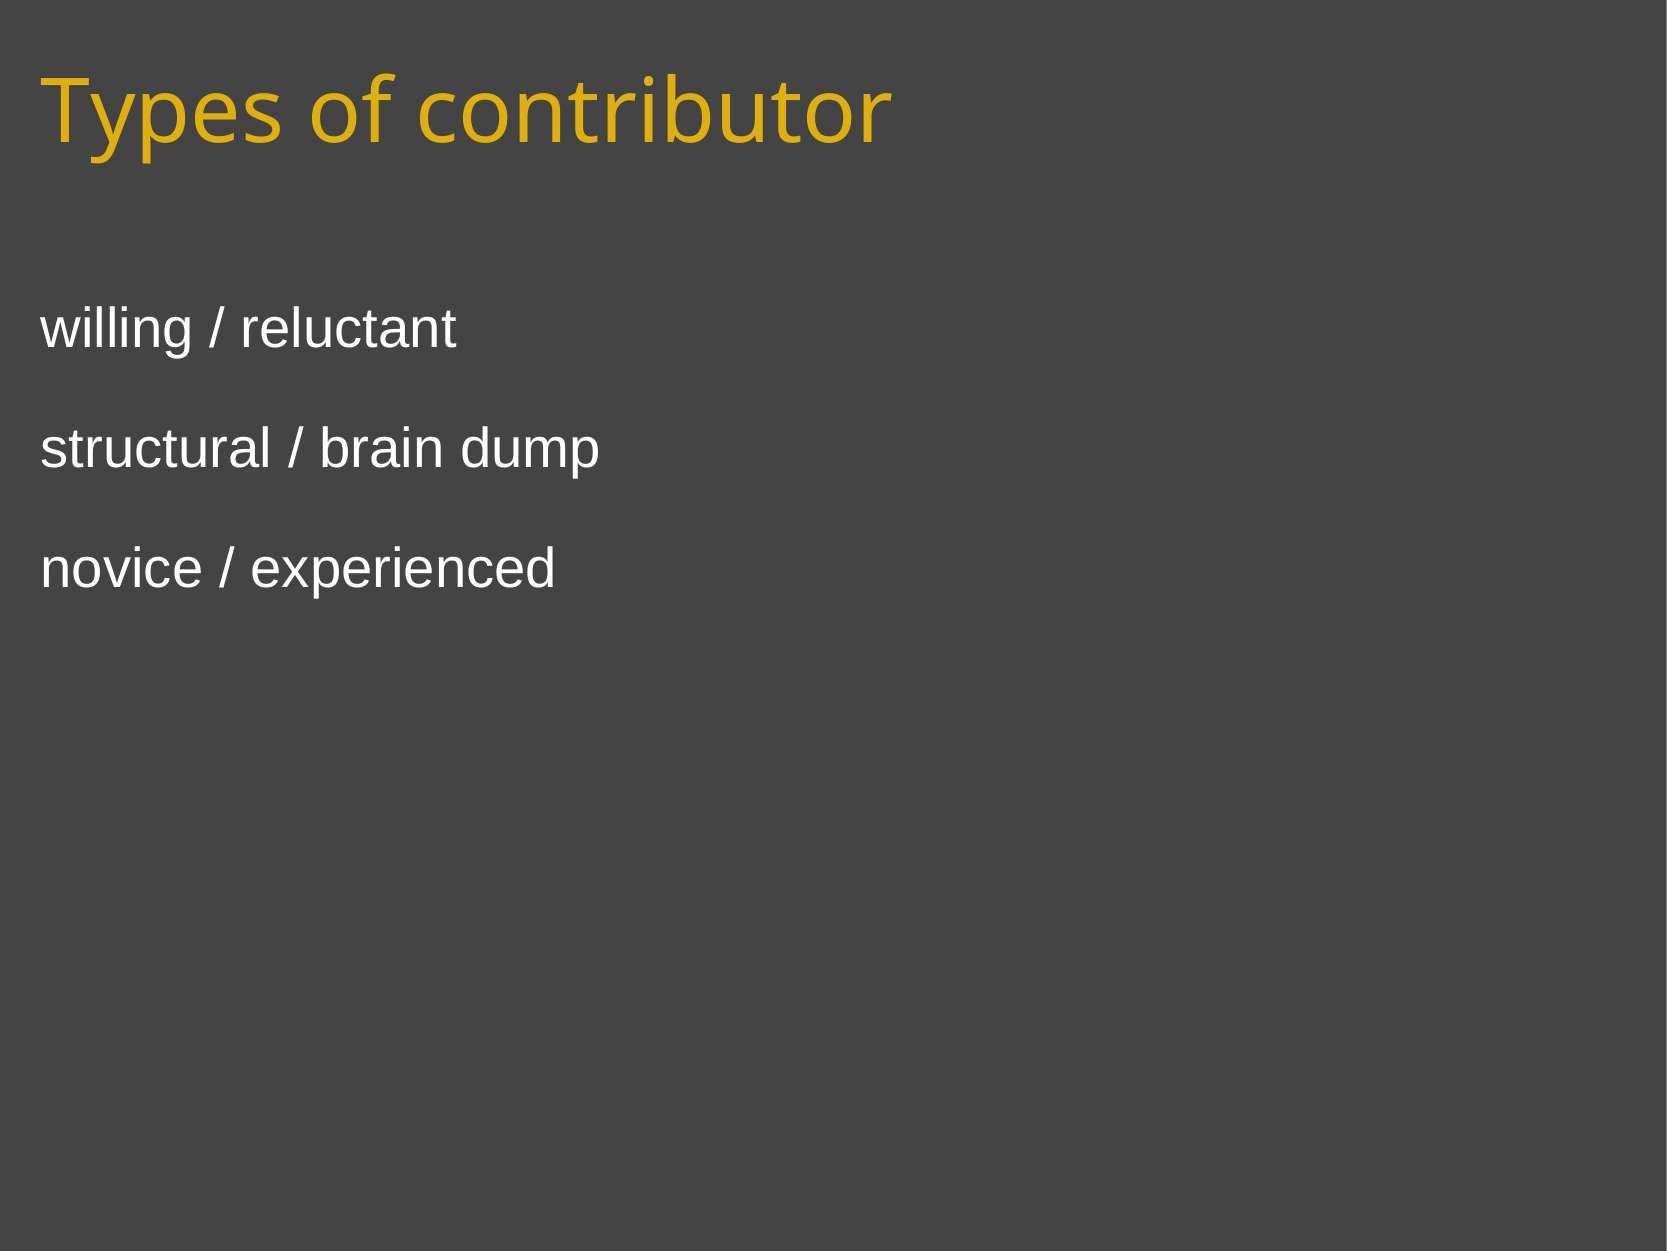

# Types of contributor
willing / reluctant
structural / brain dump
novice / experienced